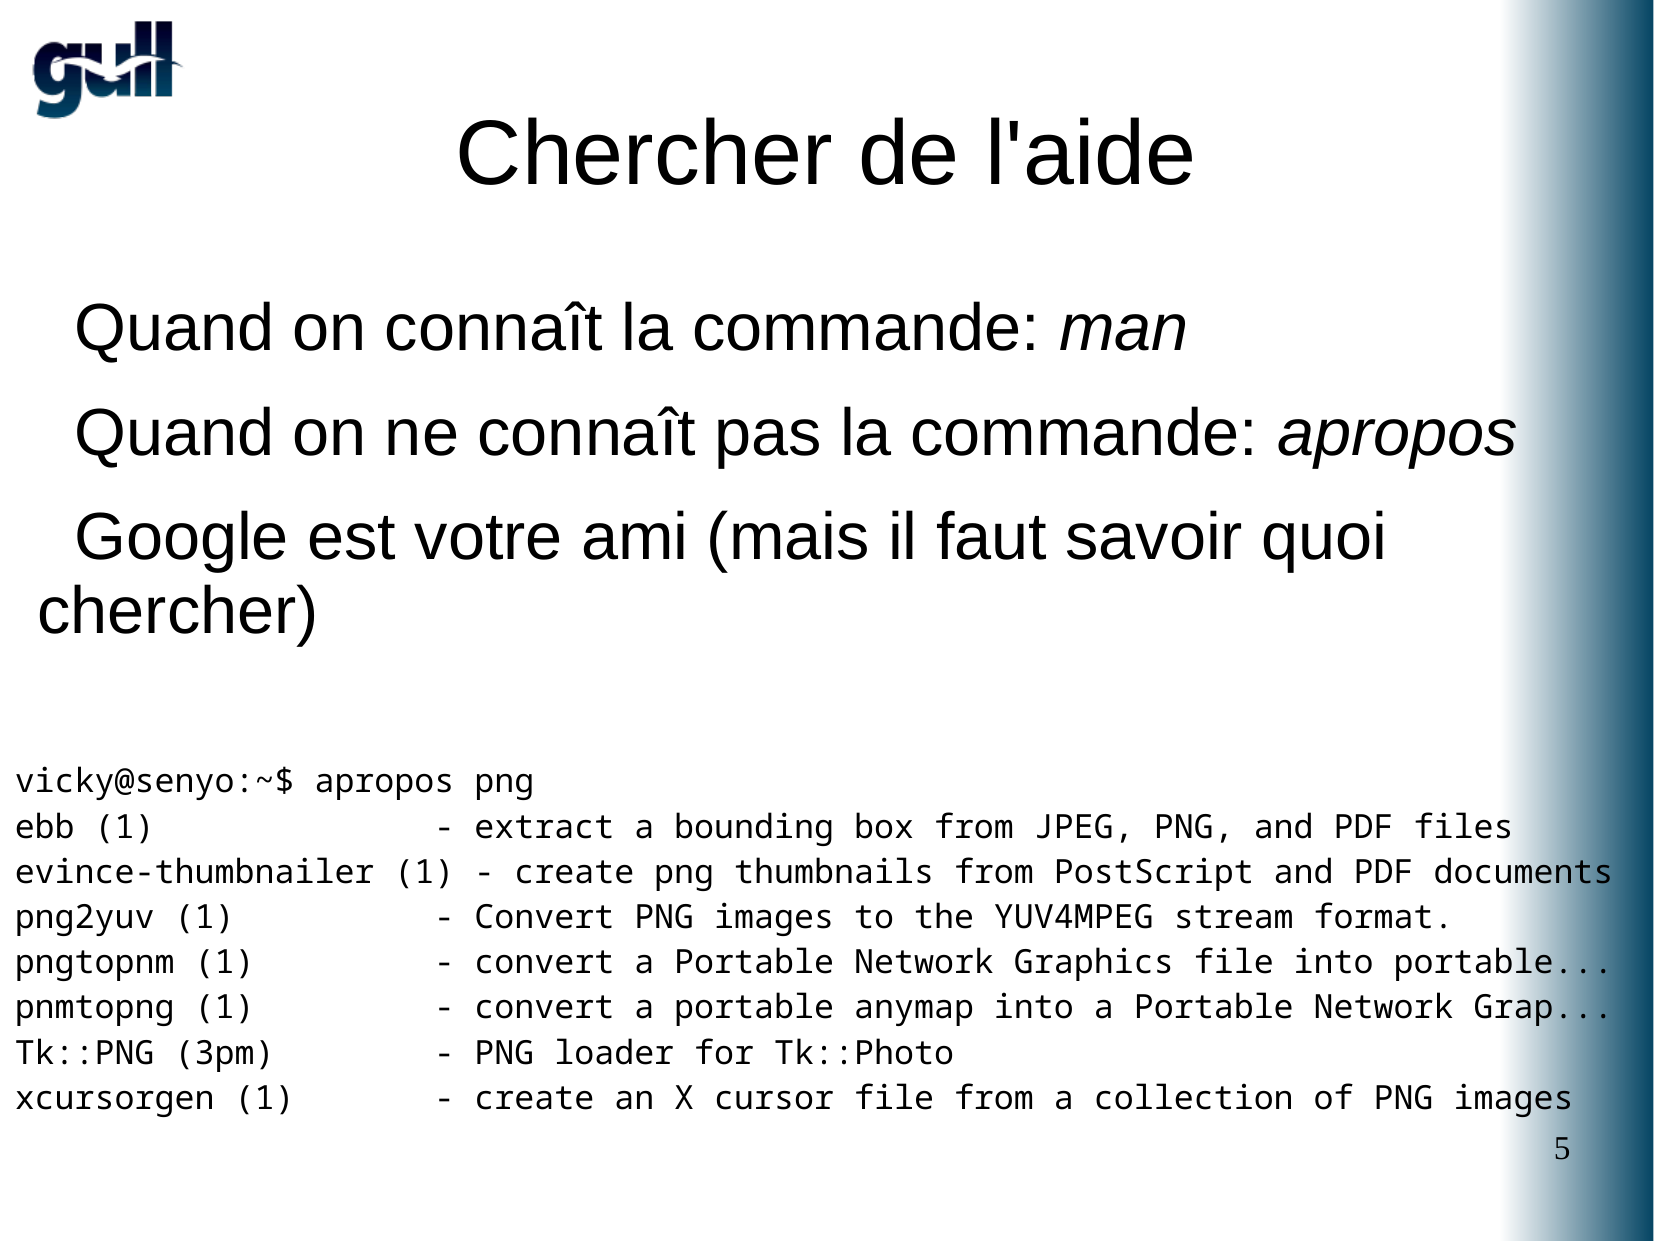

# Chercher de l'aide
 Quand on connaît la commande: man
 Quand on ne connaît pas la commande: apropos
 Google est votre ami (mais il faut savoir quoi chercher)
vicky@senyo:~$ apropos png
ebb (1) - extract a bounding box from JPEG, PNG, and PDF files
evince-thumbnailer (1) - create png thumbnails from PostScript and PDF documents
png2yuv (1) - Convert PNG images to the YUV4MPEG stream format.
pngtopnm (1) - convert a Portable Network Graphics file into portable...
pnmtopng (1) - convert a portable anymap into a Portable Network Grap...
Tk::PNG (3pm) - PNG loader for Tk::Photo
xcursorgen (1) - create an X cursor file from a collection of PNG images
5